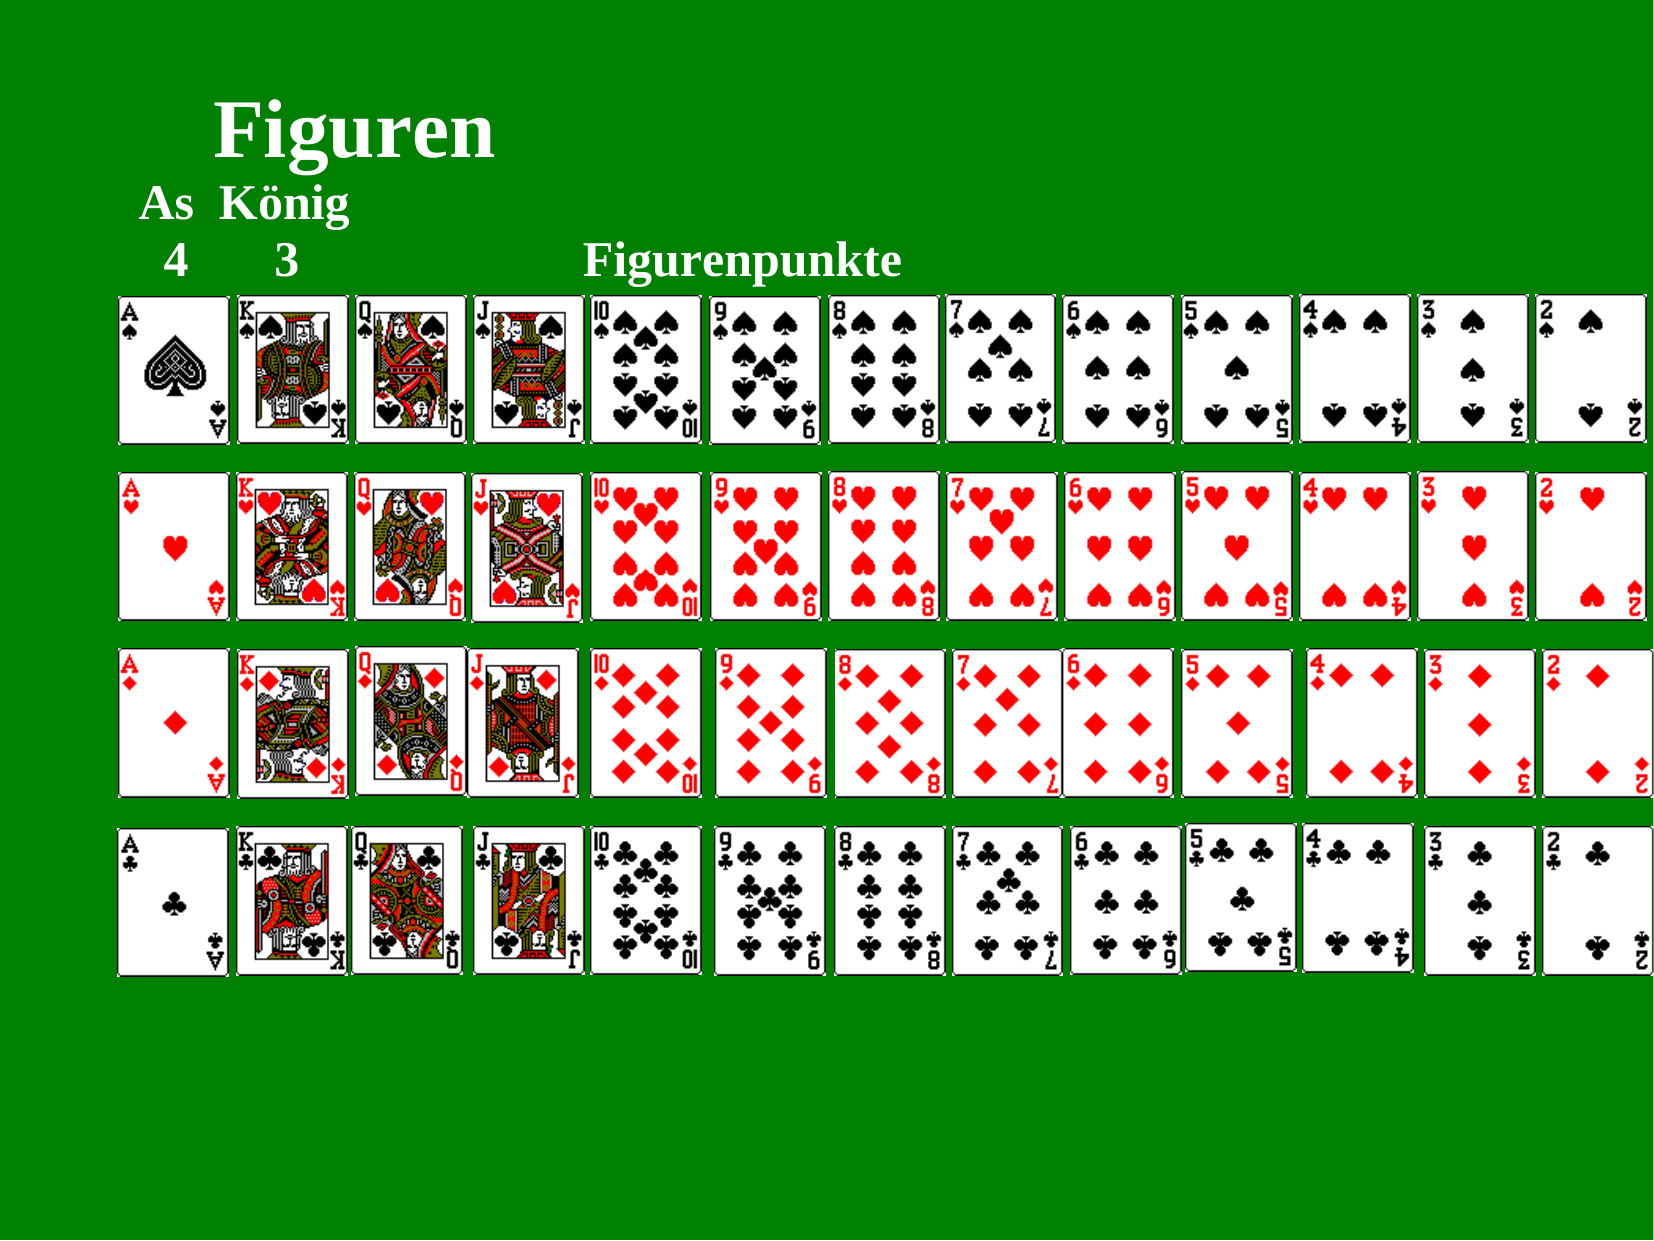

Figuren
As König Dame Bube
 4	 3	 2	 1 Figurenpunkte